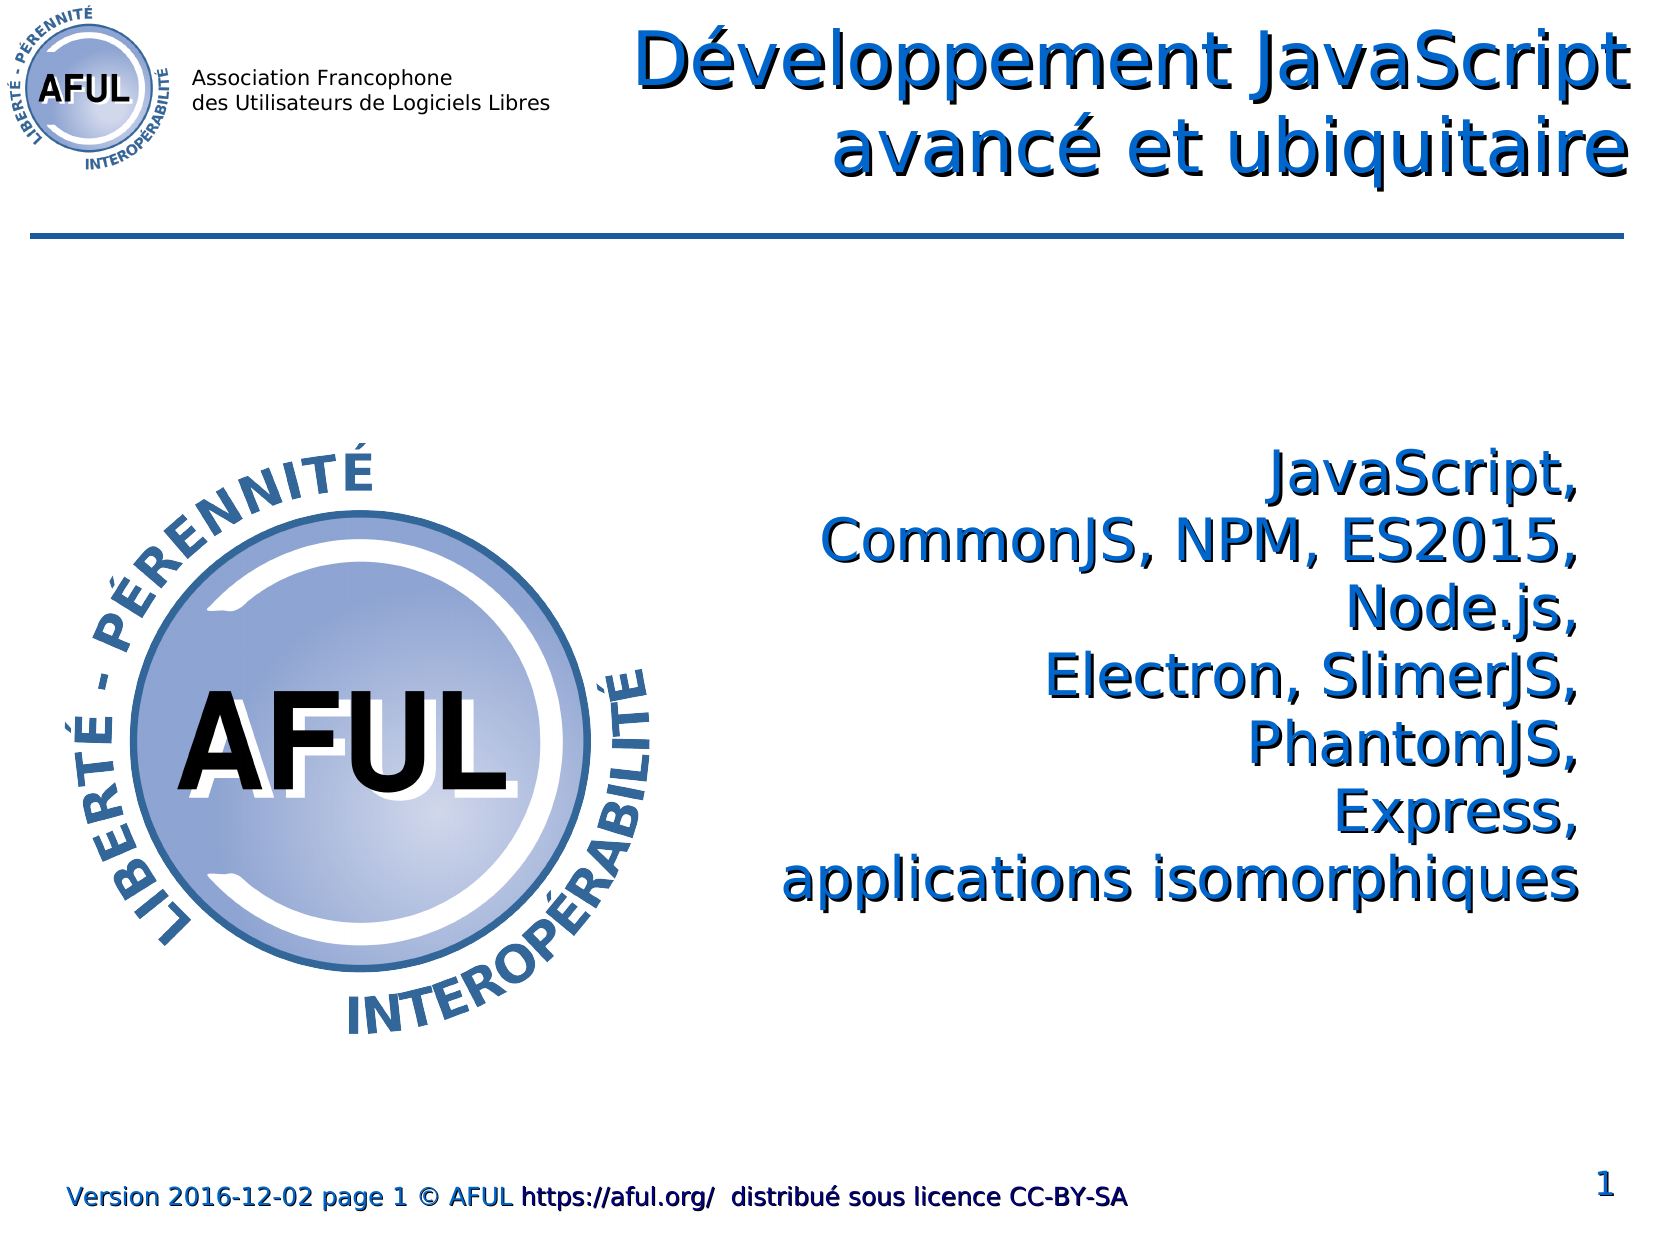

# Développement JavaScript avancé et ubiquitaire
JavaScript,
CommonJS, NPM, ES2015,
Node.js,
Electron, SlimerJS, PhantomJS,
Express,
applications isomorphiques